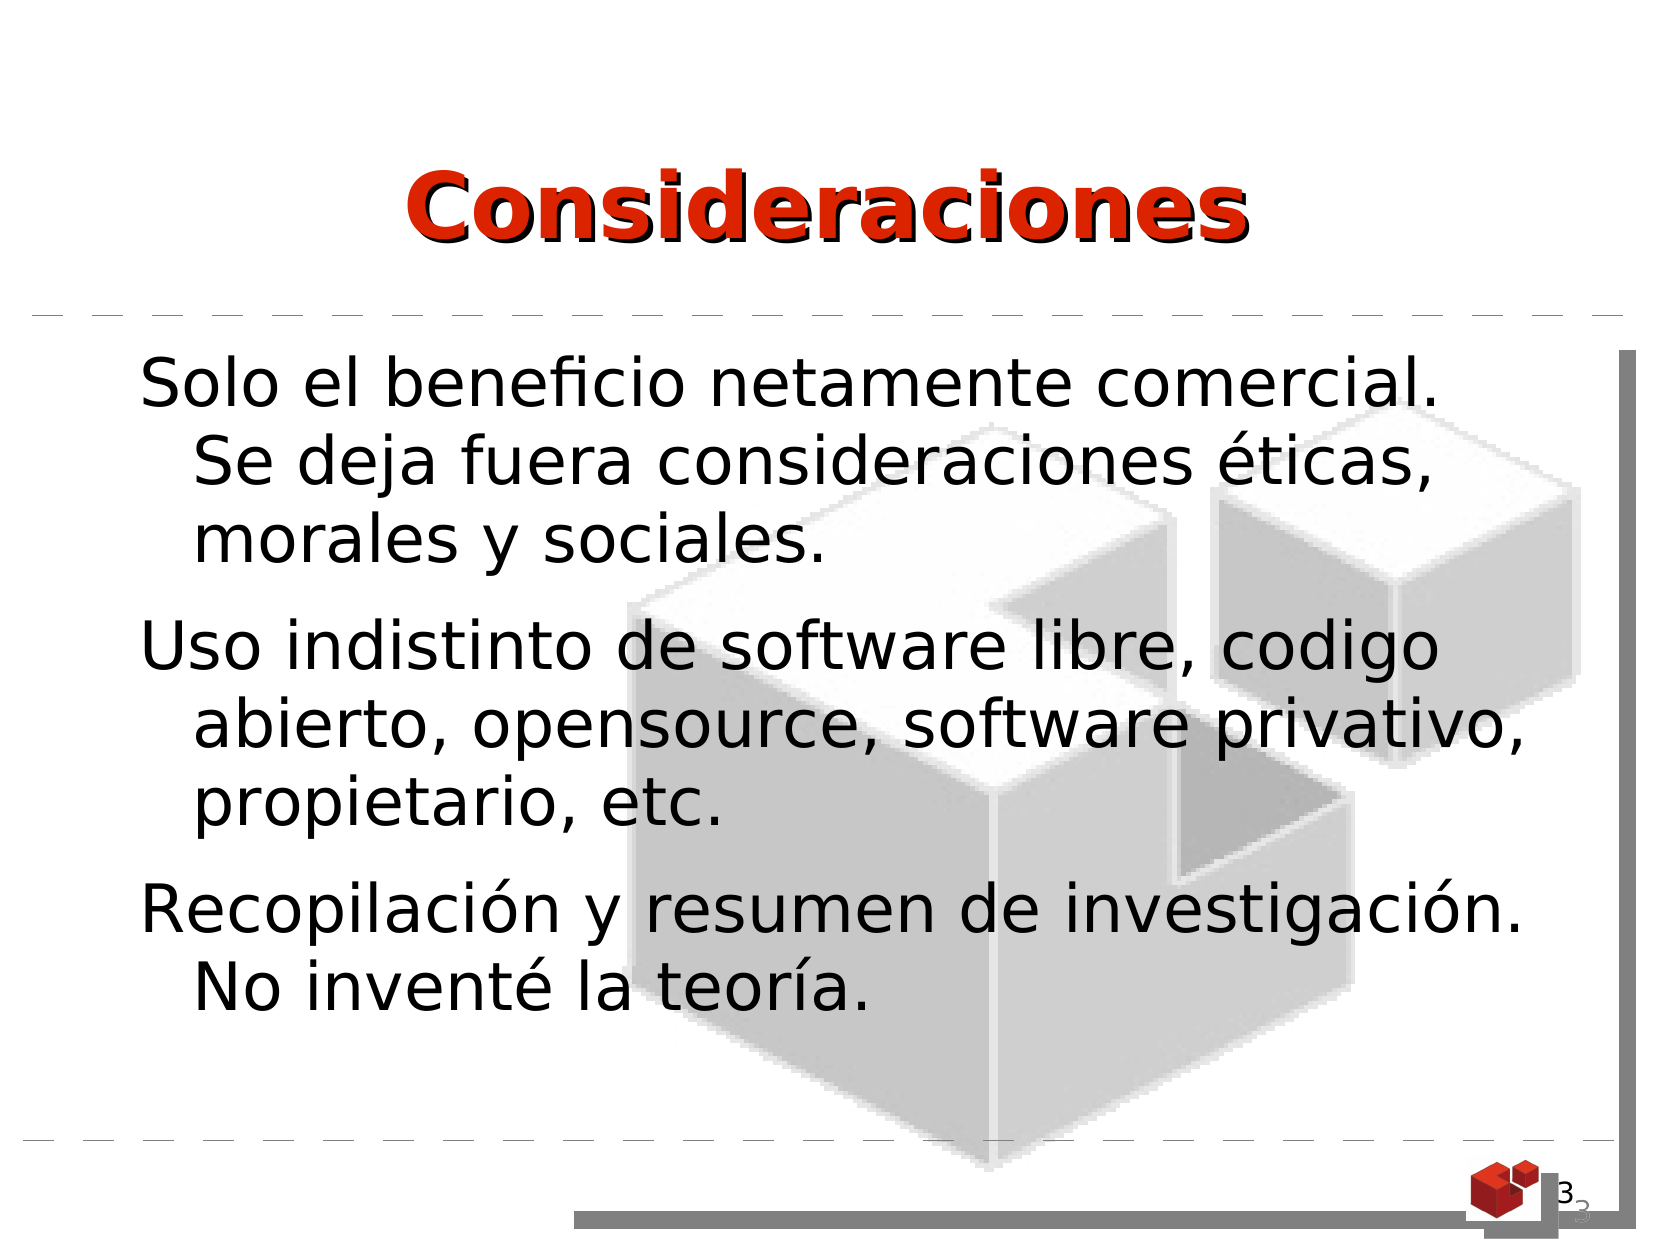

# Consideraciones
Solo el beneficio netamente comercial. Se deja fuera consideraciones éticas, morales y sociales.
Uso indistinto de software libre, codigo abierto, opensource, software privativo, propietario, etc.
Recopilación y resumen de investigación. No inventé la teoría.